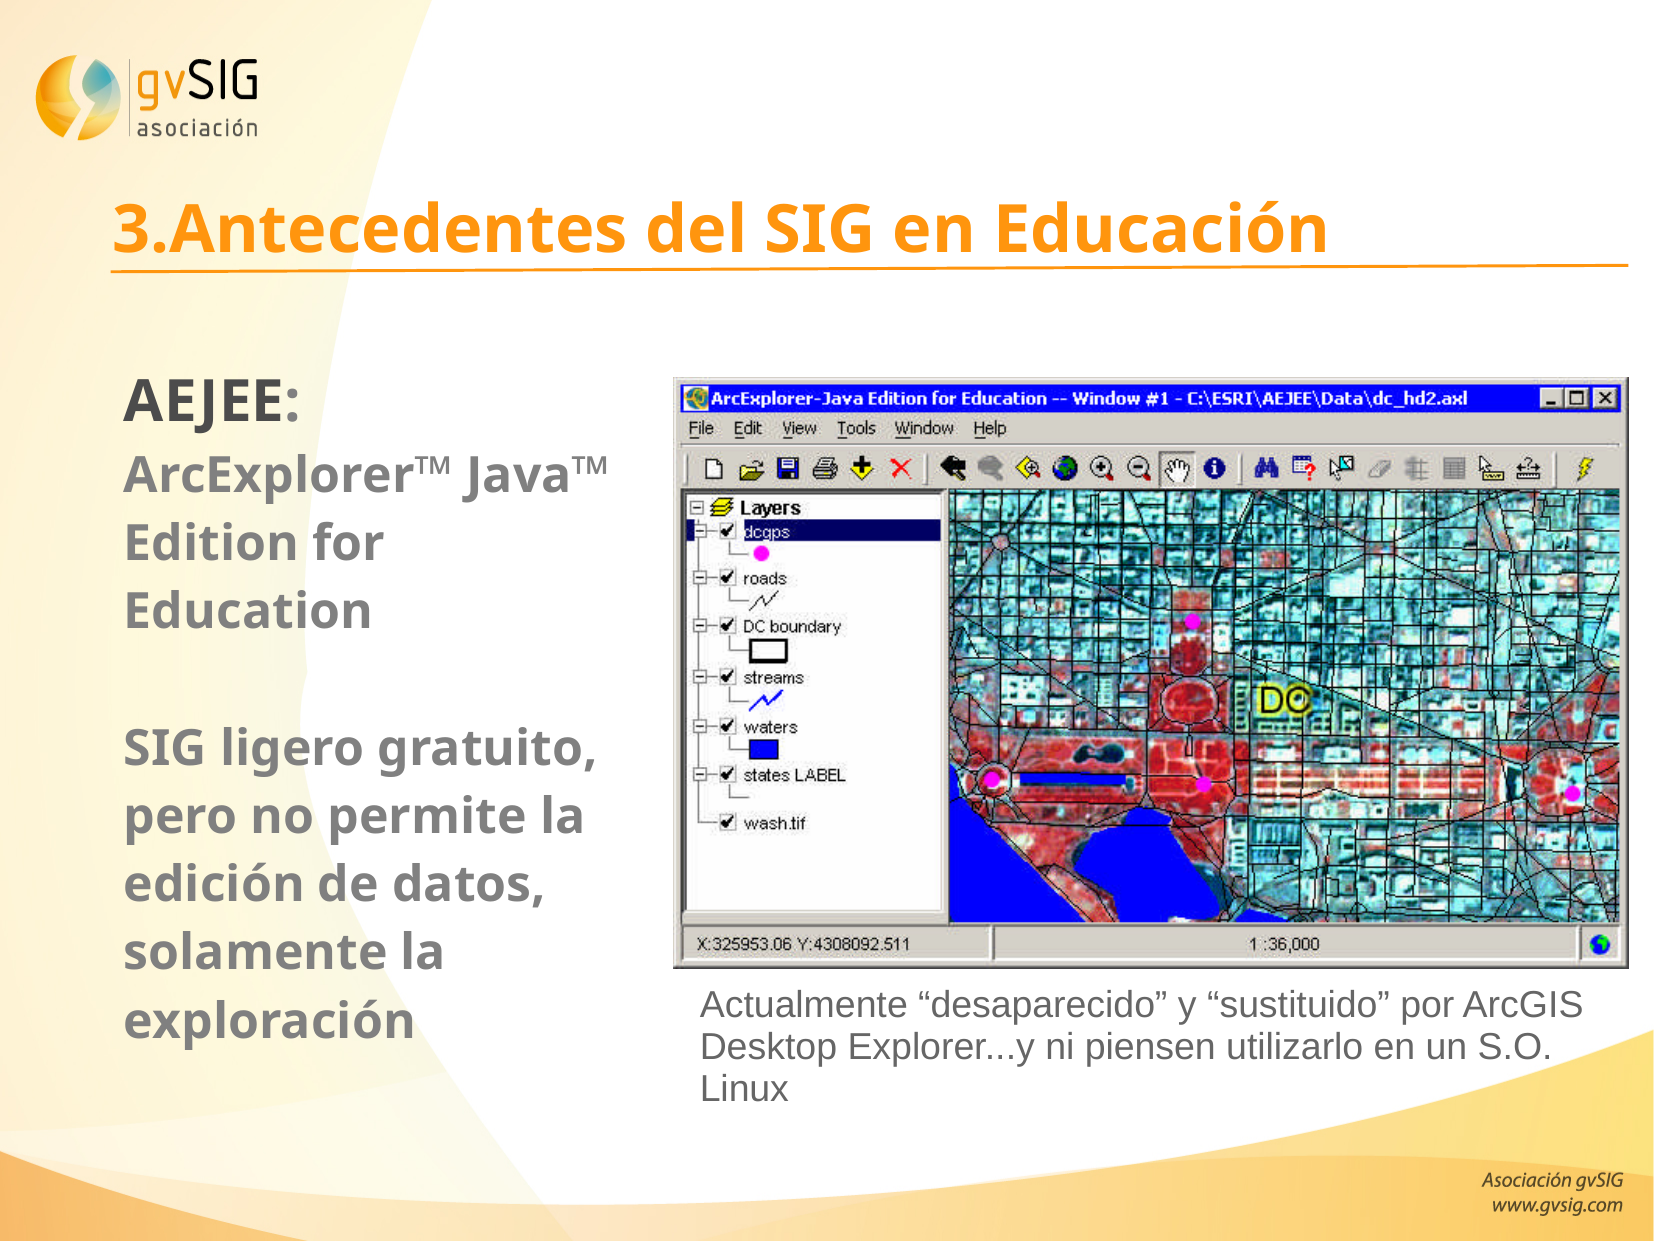

3.Antecedentes del SIG en Educación
# AEJEE: ArcExplorer™ Java™ Edition for Education SIG ligero gratuito, pero no permite la edición de datos, solamente la exploración
Actualmente “desaparecido” y “sustituido” por ArcGIS Desktop Explorer...y ni piensen utilizarlo en un S.O. Linux